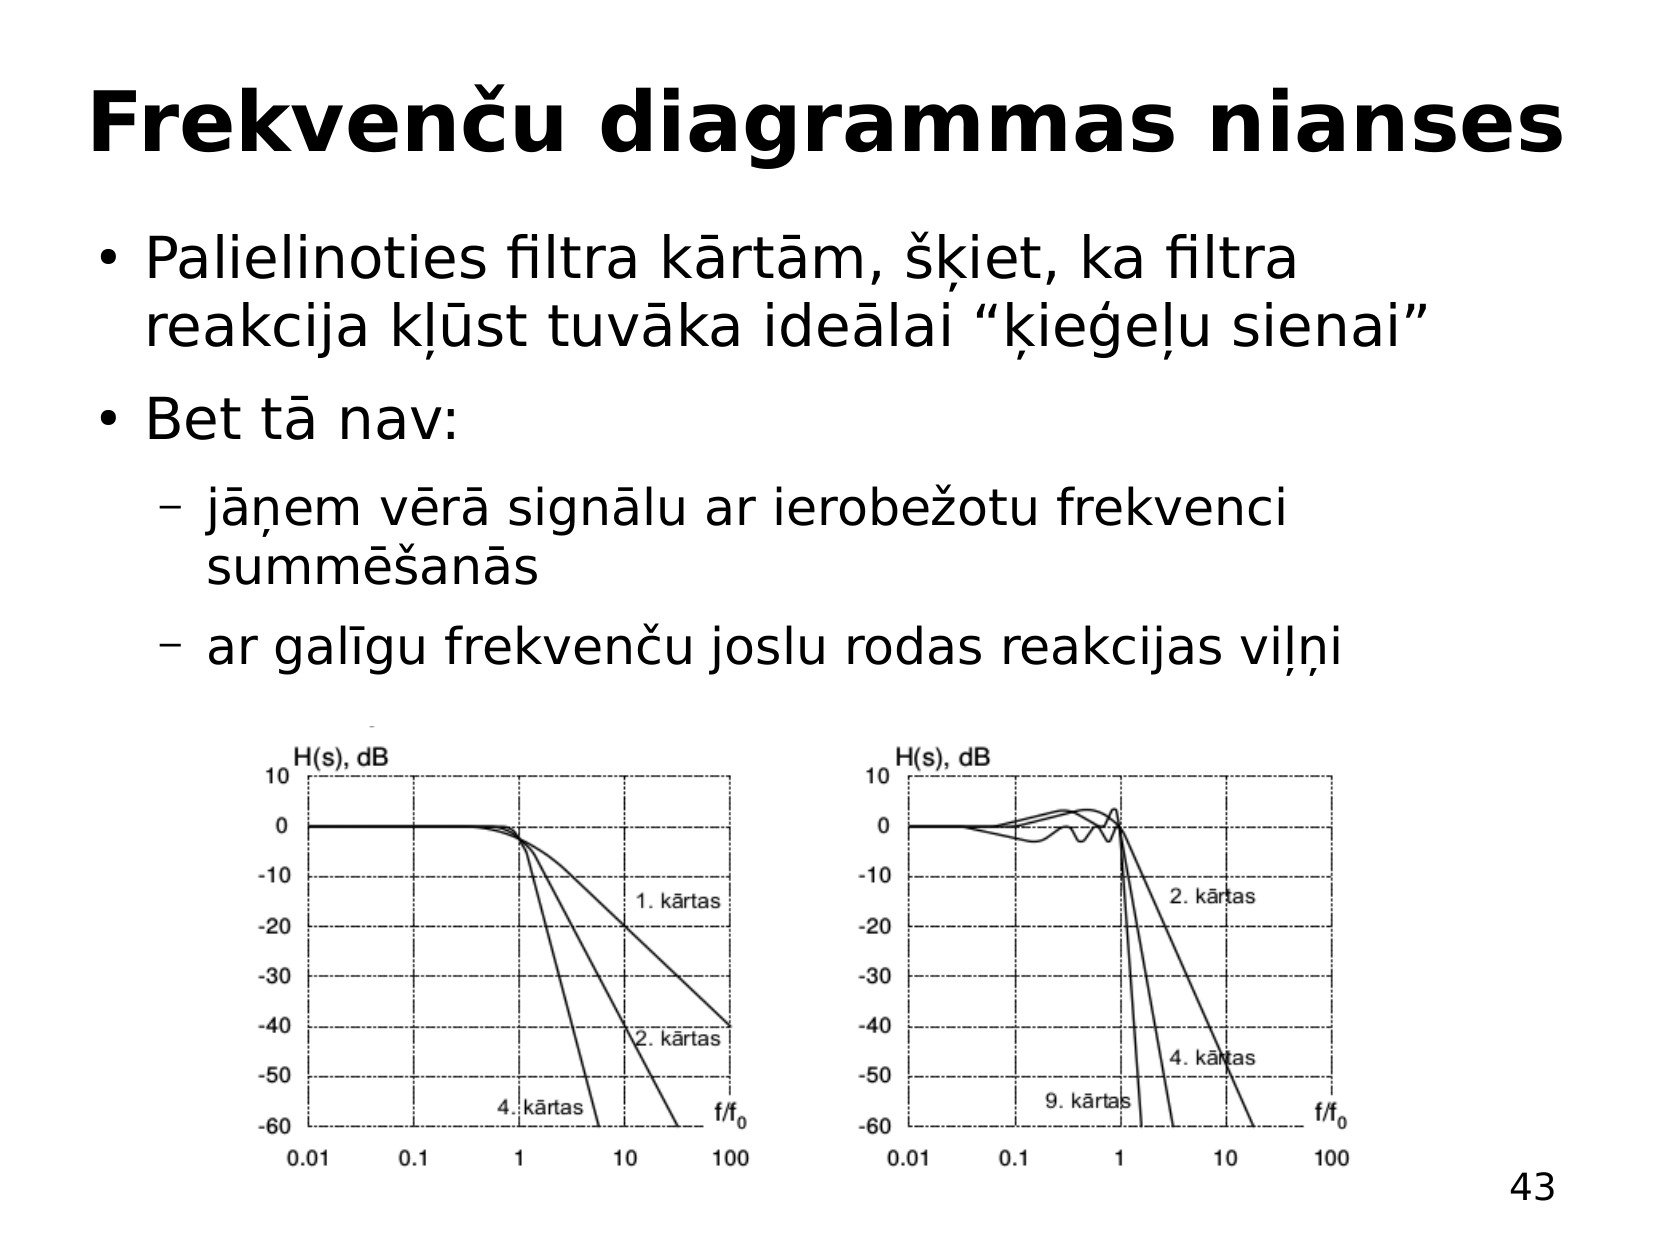

# Frekvenču diagrammas nianses
Palielinoties filtra kārtām, šķiet, ka filtra reakcija kļūst tuvāka ideālai “ķieģeļu sienai”
Bet tā nav:
jāņem vērā signālu ar ierobežotu frekvenci summēšanās
ar galīgu frekvenču joslu rodas reakcijas viļņi